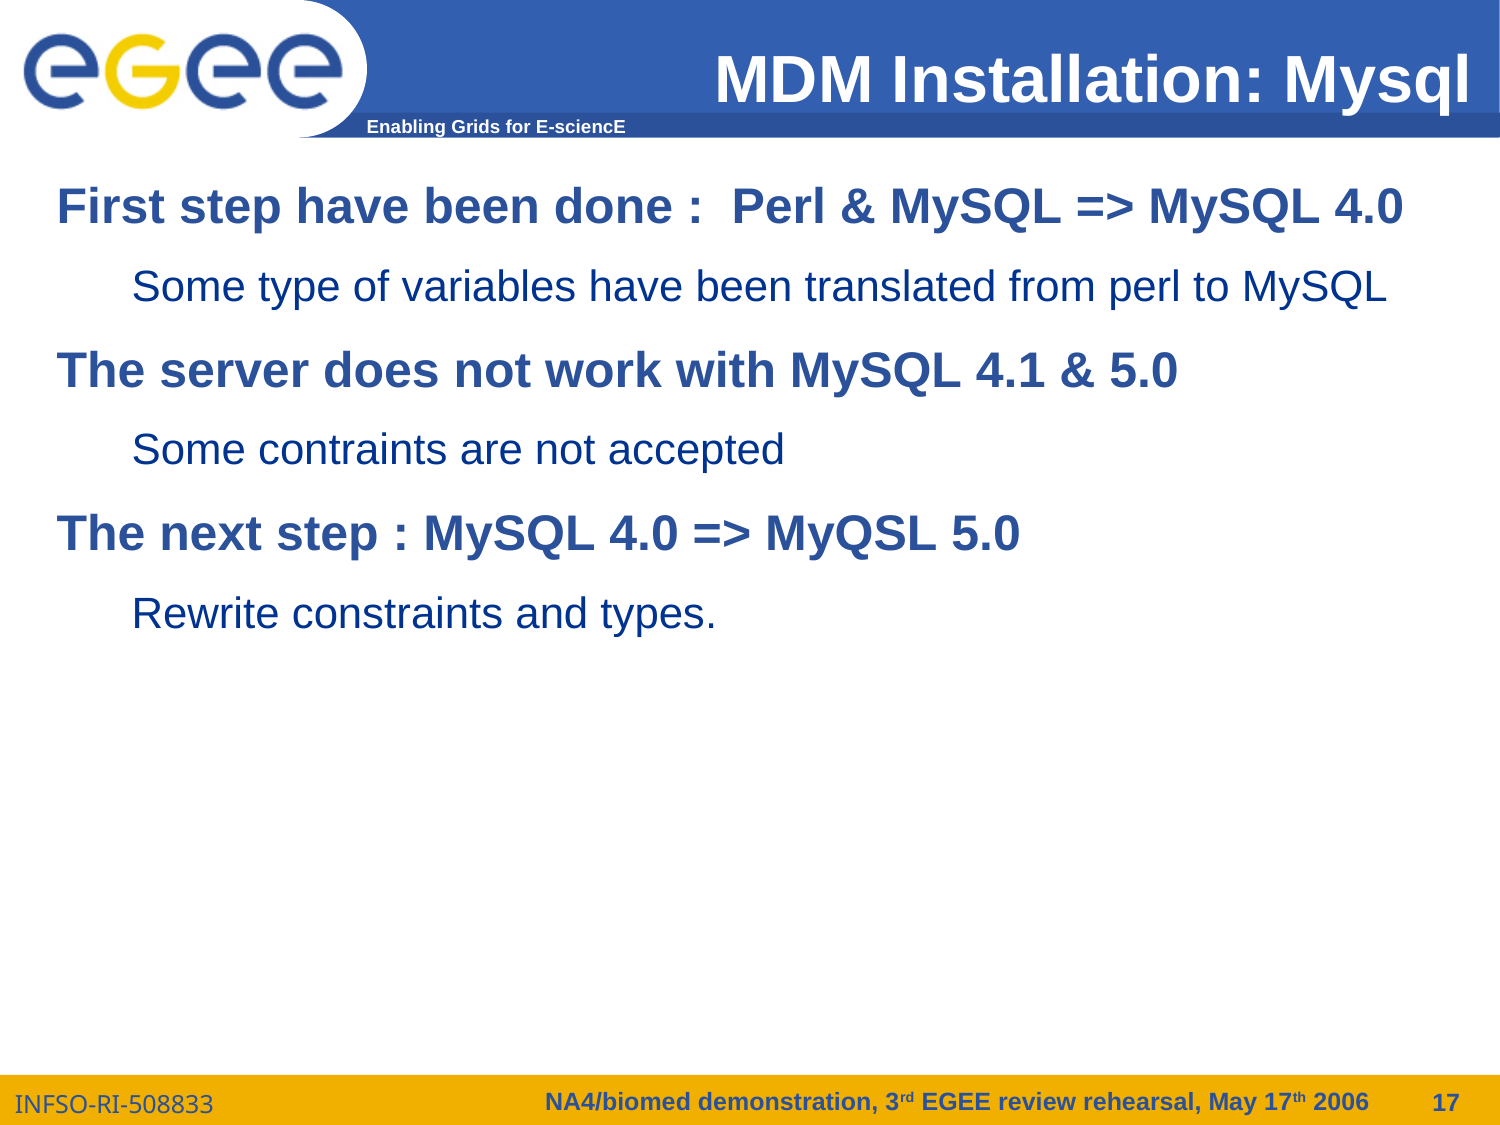

# MDM Installation: Mysql
First step have been done : Perl & MySQL => MySQL 4.0
Some type of variables have been translated from perl to MySQL
The server does not work with MySQL 4.1 & 5.0
Some contraints are not accepted
The next step : MySQL 4.0 => MyQSL 5.0
Rewrite constraints and types.